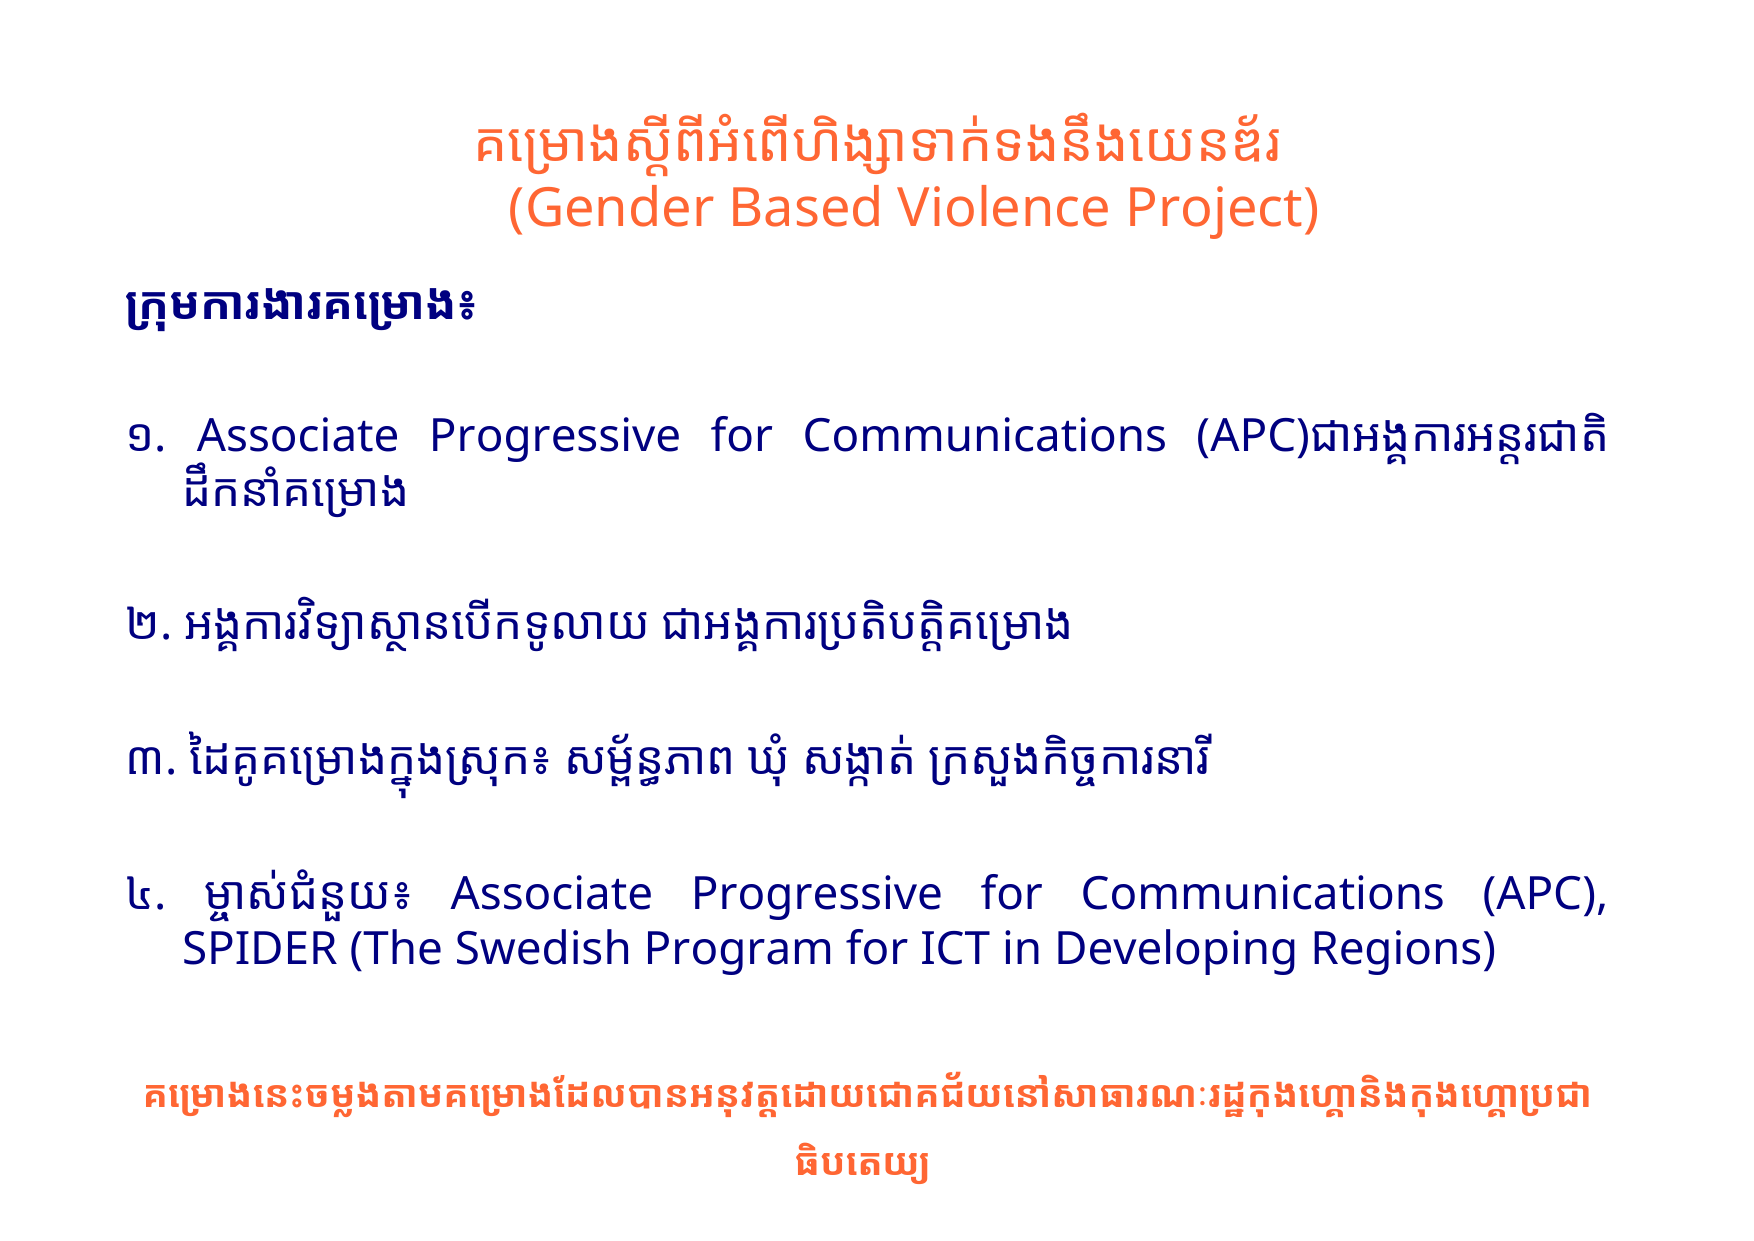

# គម្រោង​ស្ដី​ពី​អំពើ​ហិង្សា​ទាក់ទង​នឹង​យេនឌ័រ (Gender Based Violence Project)
ក្រុម​ការងារ​គម្រោង៖
១. Associate Progressive for Communications (APC)ជា​អង្គការ​អន្តរជាតិ​ដឹកនាំ​គម្រោង
២. អង្គការ​វិទ្យាស្ថាន​បើក​ទូលាយ ជា​អង្គការ​ប្រតិបត្តិ​គម្រោង
៣. ដៃគូ​គម្រោង​ក្នុងស្រុក៖ សម្ព័ន្ធ​ភាព ឃុំ សង្កាត់ ក្រសួង​កិច្ចការ​នារី
៤. ម្ចាស់​ជំនួយ៖ Associate Progressive for Communications (APC), SPIDER (The Swedish Program for ICT in Developing Regions)
គម្រោង​នេះ​ចម្លង​តាម​គម្រោង​ដែល​បានអនុវត្តដោយ​ជោគជ័យ​នៅ​សាធារណៈ​រដ្ឋ​កុងហ្គោ​និង​កុងហ្គោប្រជាធិប​តេយ្យ